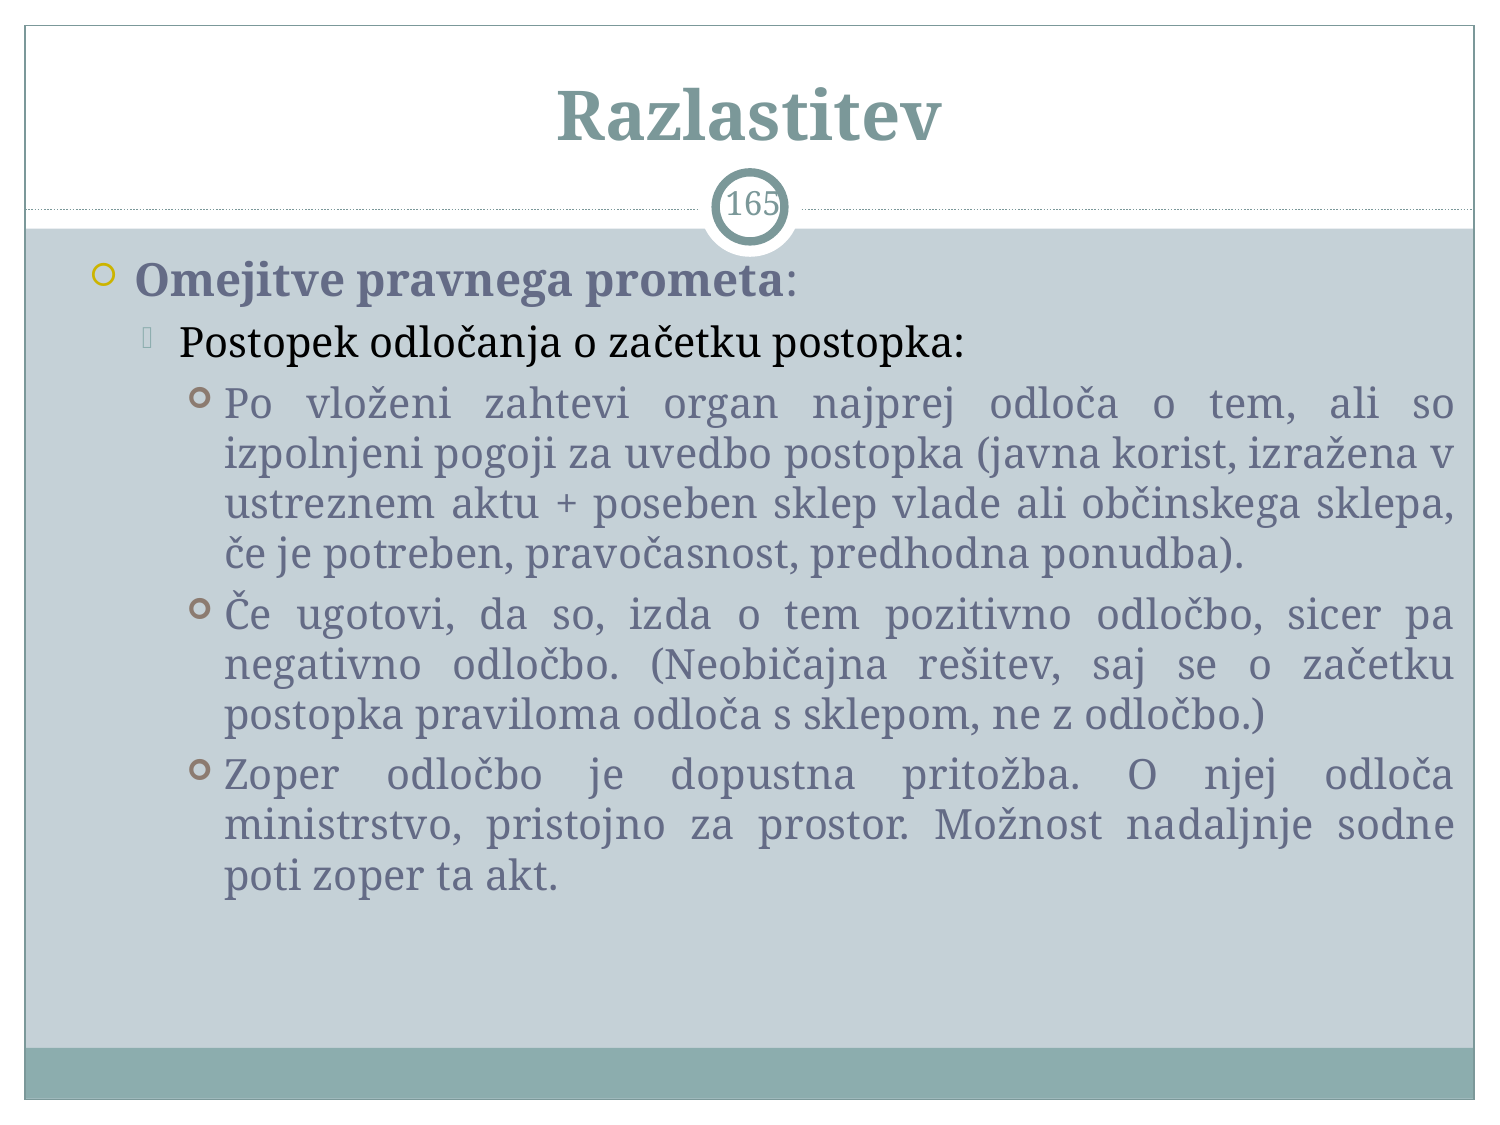

# Razlastitev
Omejitve pravnega prometa:
Postopek odločanja o začetku postopka:
Po vloženi zahtevi organ najprej odloča o tem, ali so izpolnjeni pogoji za uvedbo postopka (javna korist, izražena v ustreznem aktu + poseben sklep vlade ali občinskega sklepa, če je potreben, pravočasnost, predhodna ponudba).
Če ugotovi, da so, izda o tem pozitivno odločbo, sicer pa negativno odločbo. (Neobičajna rešitev, saj se o začetku postopka praviloma odloča s sklepom, ne z odločbo.)
Zoper odločbo je dopustna pritožba. O njej odloča ministrstvo, pristojno za prostor. Možnost nadaljnje sodne poti zoper ta akt.